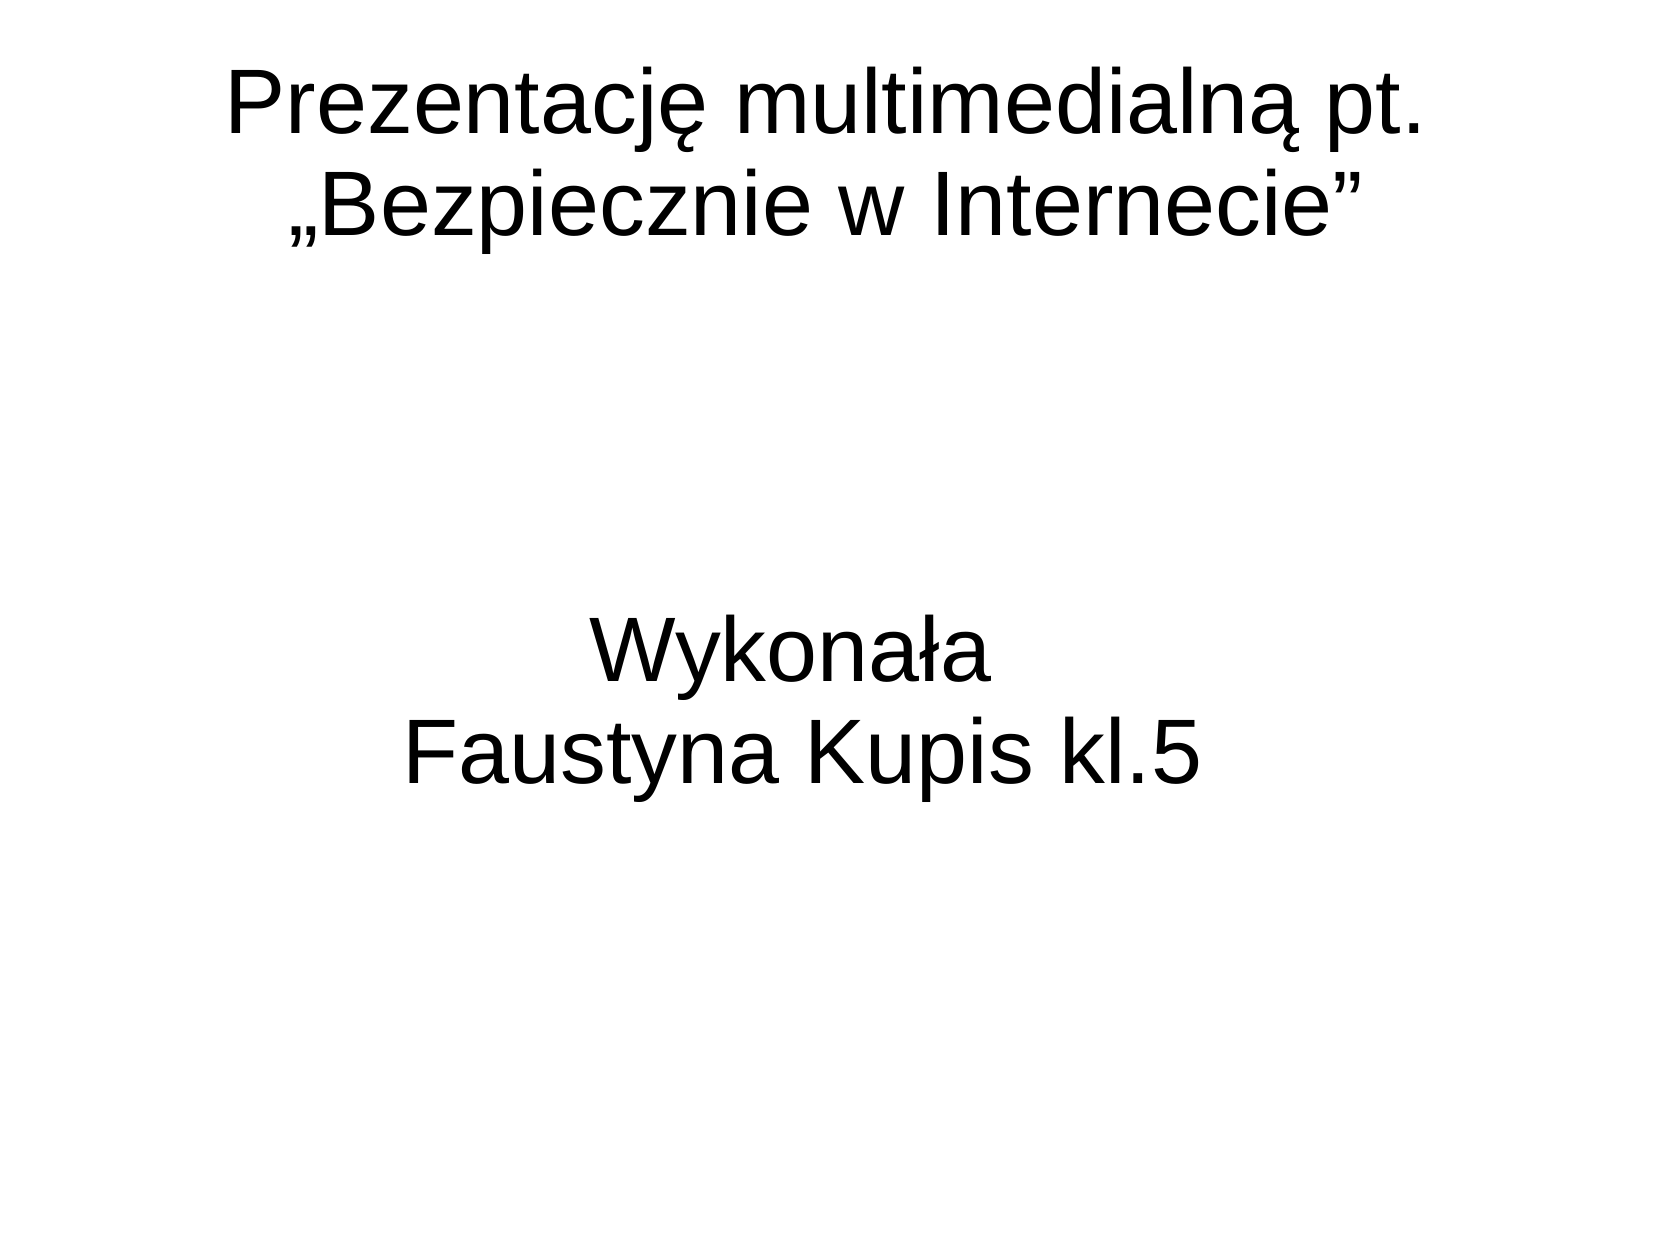

# Prezentację multimedialną pt. „Bezpiecznie w Internecie”
Wykonała
Faustyna Kupis kl.5